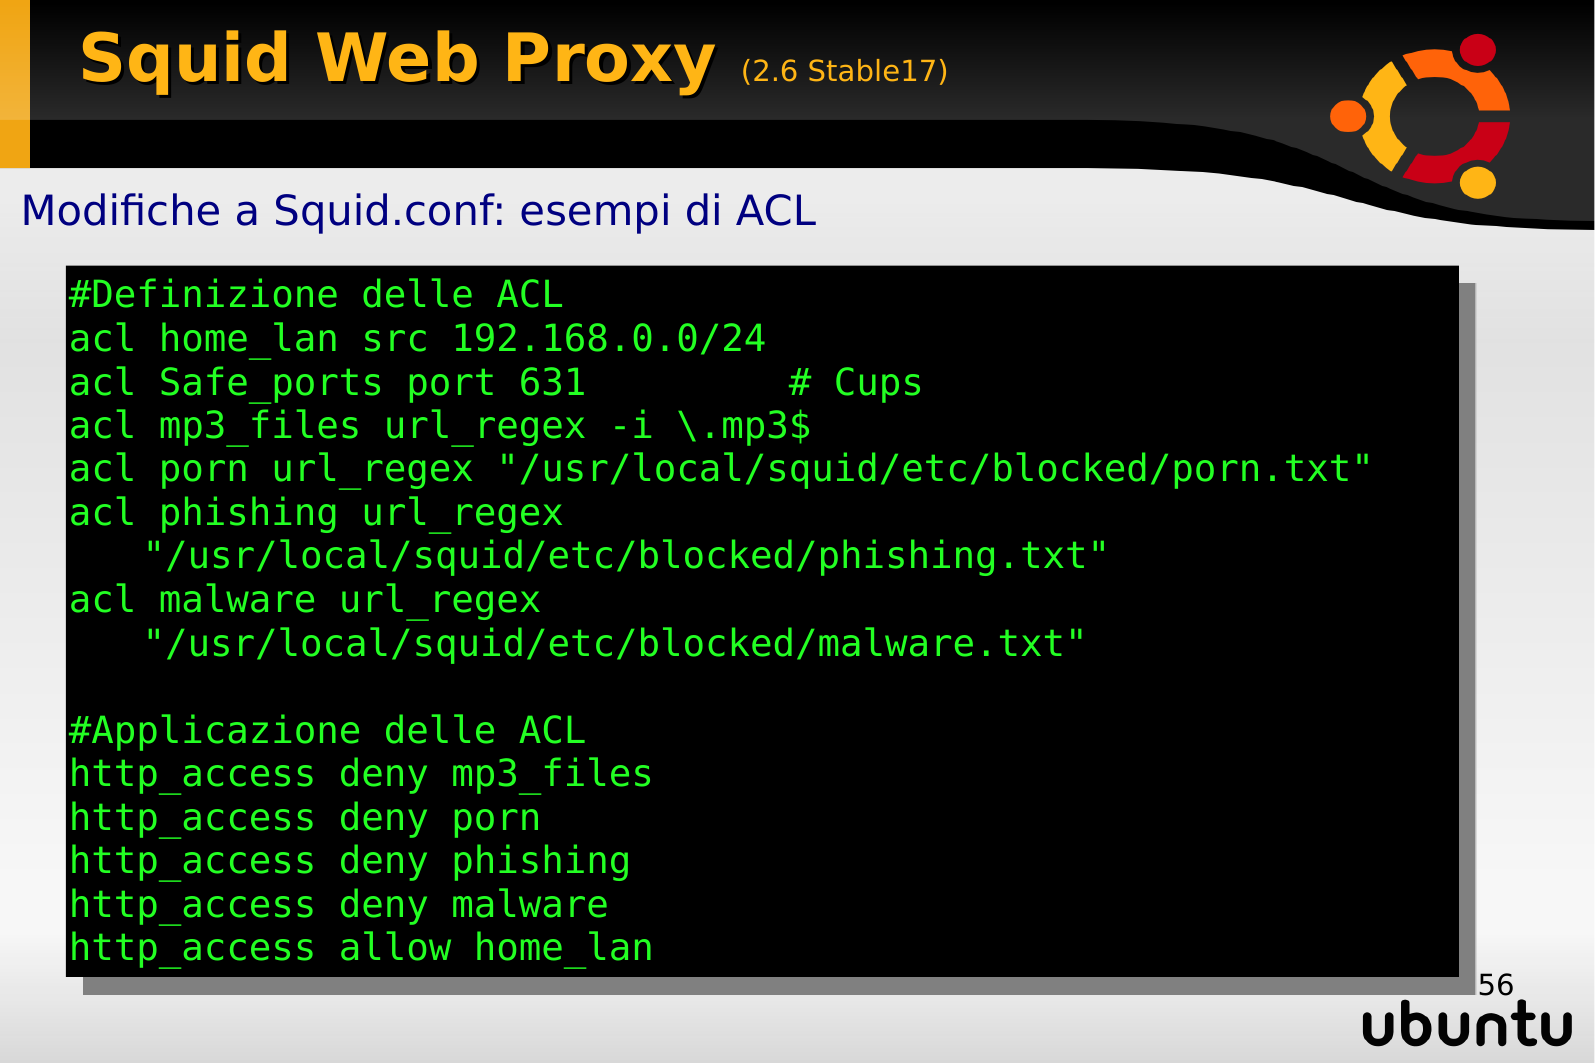

Squid Web Proxy (2.6 Stable17)
Modifiche a Squid.conf: esempi di ACL
#Definizione delle ACL
acl home_lan src 192.168.0.0/24
acl Safe_ports port 631 # Cups
acl mp3_files url_regex -i \.mp3$
acl porn url_regex "/usr/local/squid/etc/blocked/porn.txt"
acl phishing url_regex
	"/usr/local/squid/etc/blocked/phishing.txt"
acl malware url_regex
	"/usr/local/squid/etc/blocked/malware.txt"
#Applicazione delle ACL
http_access deny mp3_files
http_access deny porn
http_access deny phishing
http_access deny malware
http_access allow home_lan
56